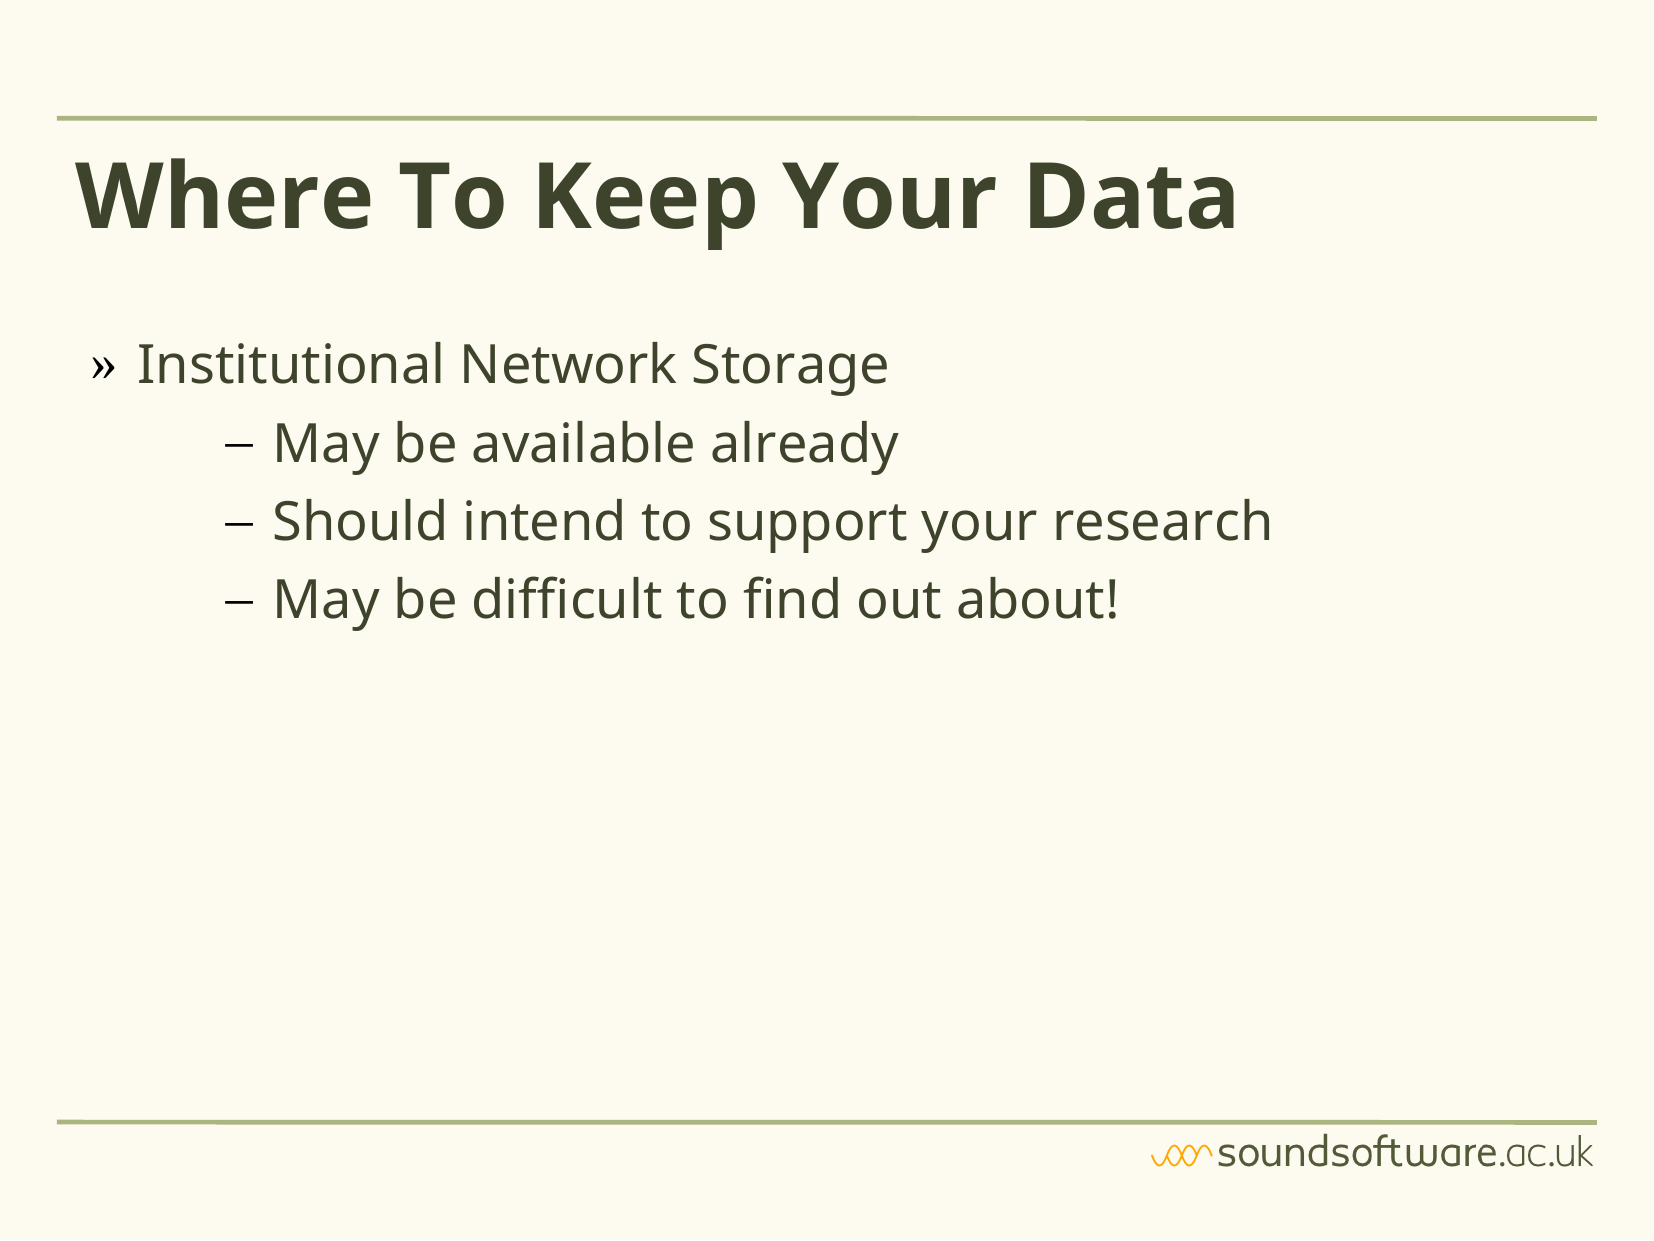

# Where To Keep Your Data
Institutional Network Storage
May be available already
Should intend to support your research
May be difficult to find out about!